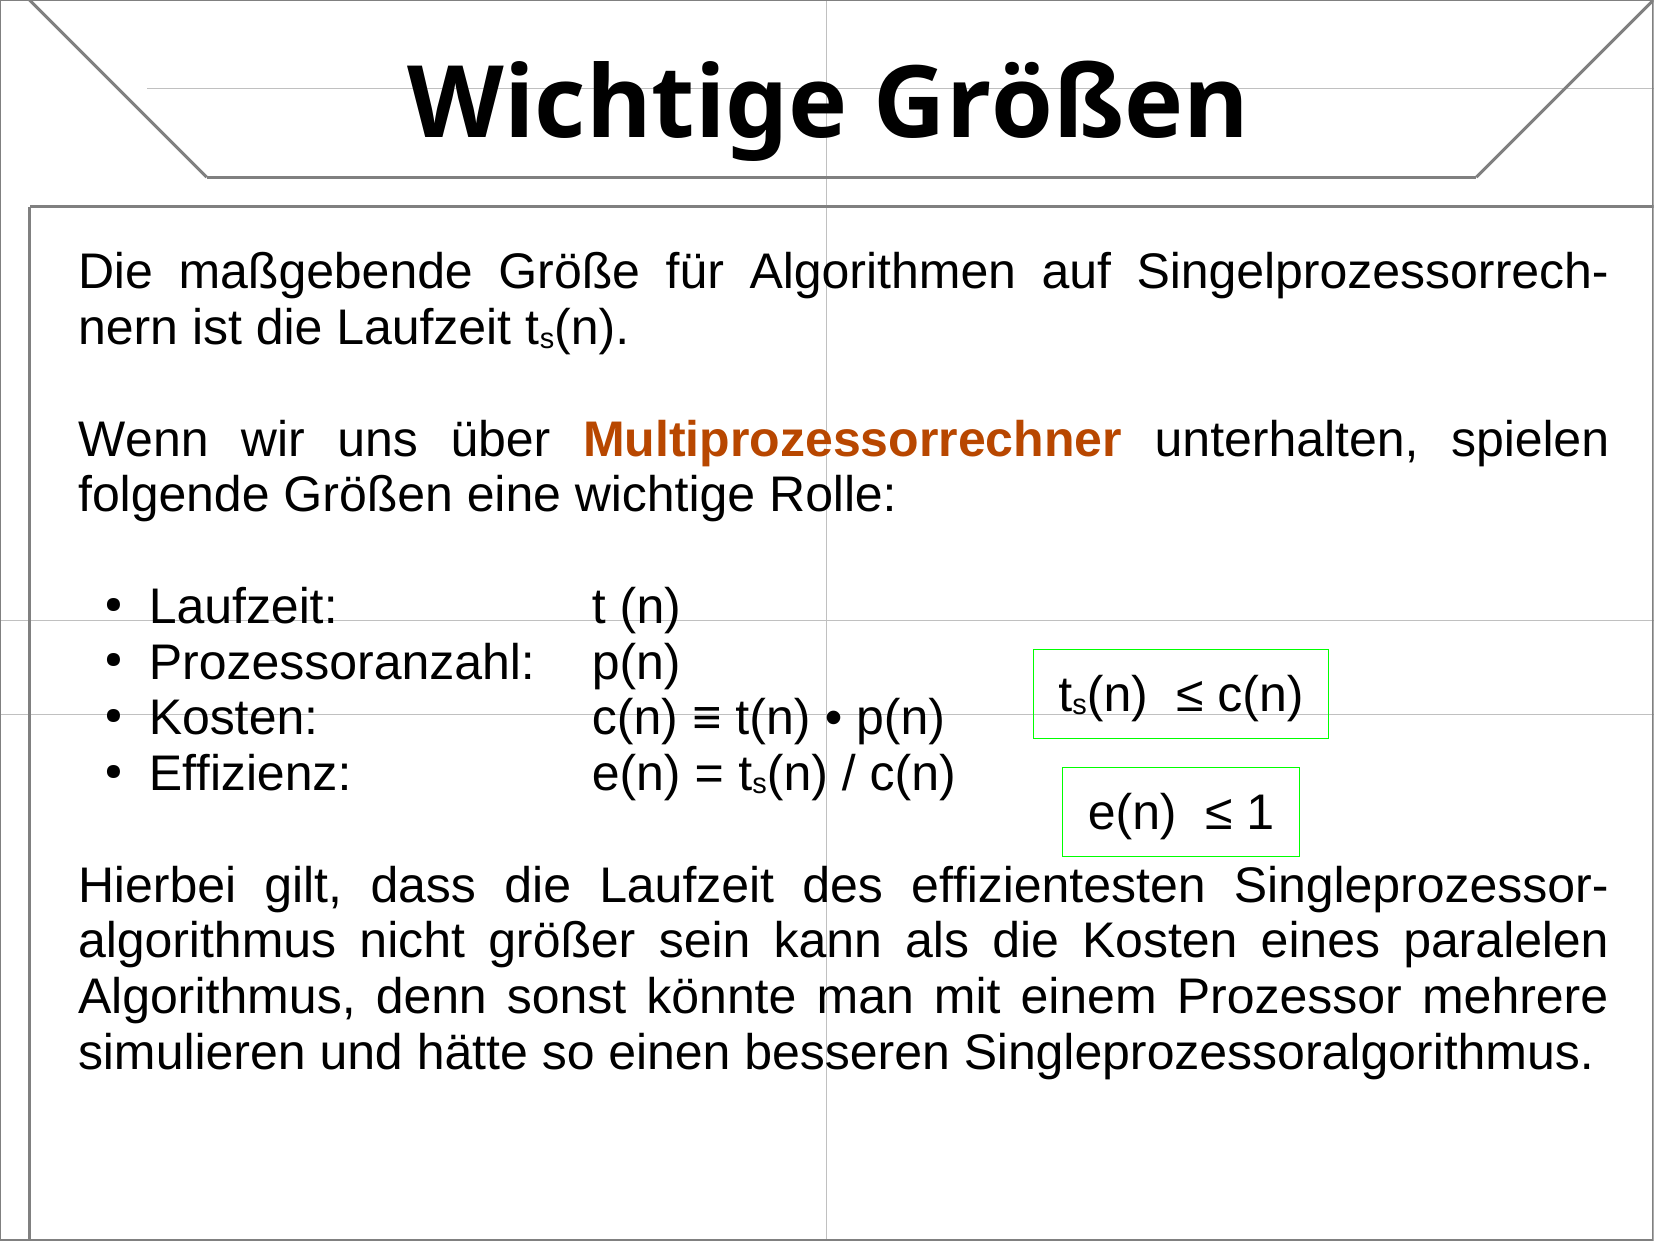

Wichtige Größen
Die maßgebende Größe für Algorithmen auf Singelprozessorrech-nern ist die Laufzeit ts(n).
Wenn wir uns über Multiprozessorrechner unterhalten, spielen folgende Größen eine wichtige Rolle:
Laufzeit:				t (n)
Prozessoranzahl:	p(n)
Kosten:				c(n) ≡ t(n) • p(n)
Effizienz:				e(n) = ts(n) / c(n)
Hierbei gilt, dass die Laufzeit des effizientesten Singleprozessor-algorithmus nicht größer sein kann als die Kosten eines paralelen Algorithmus, denn sonst könnte man mit einem Prozessor mehrere simulieren und hätte so einen besseren Singleprozessoralgorithmus.
ts(n) ≤ c(n)
e(n) ≤ 1